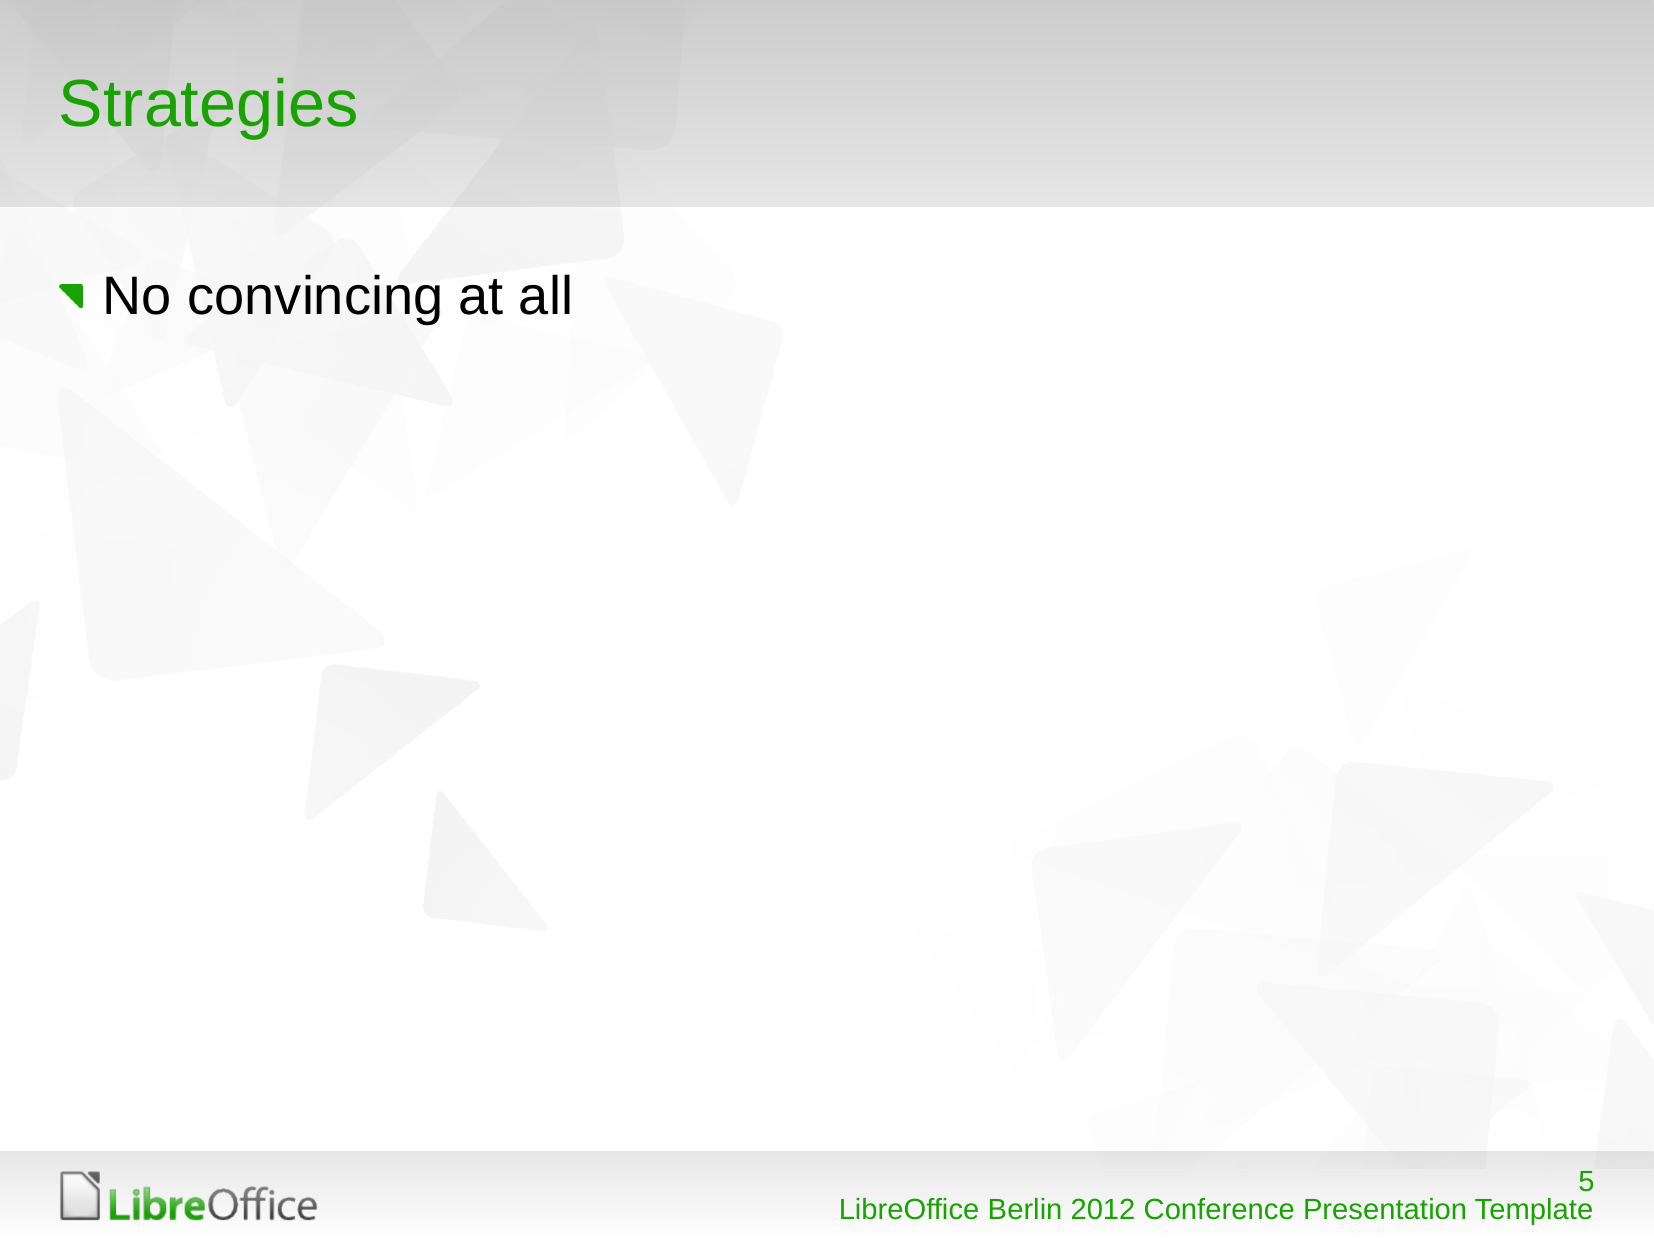

# Strategies
No convincing at all
5
LibreOffice Berlin 2012 Conference Presentation Template